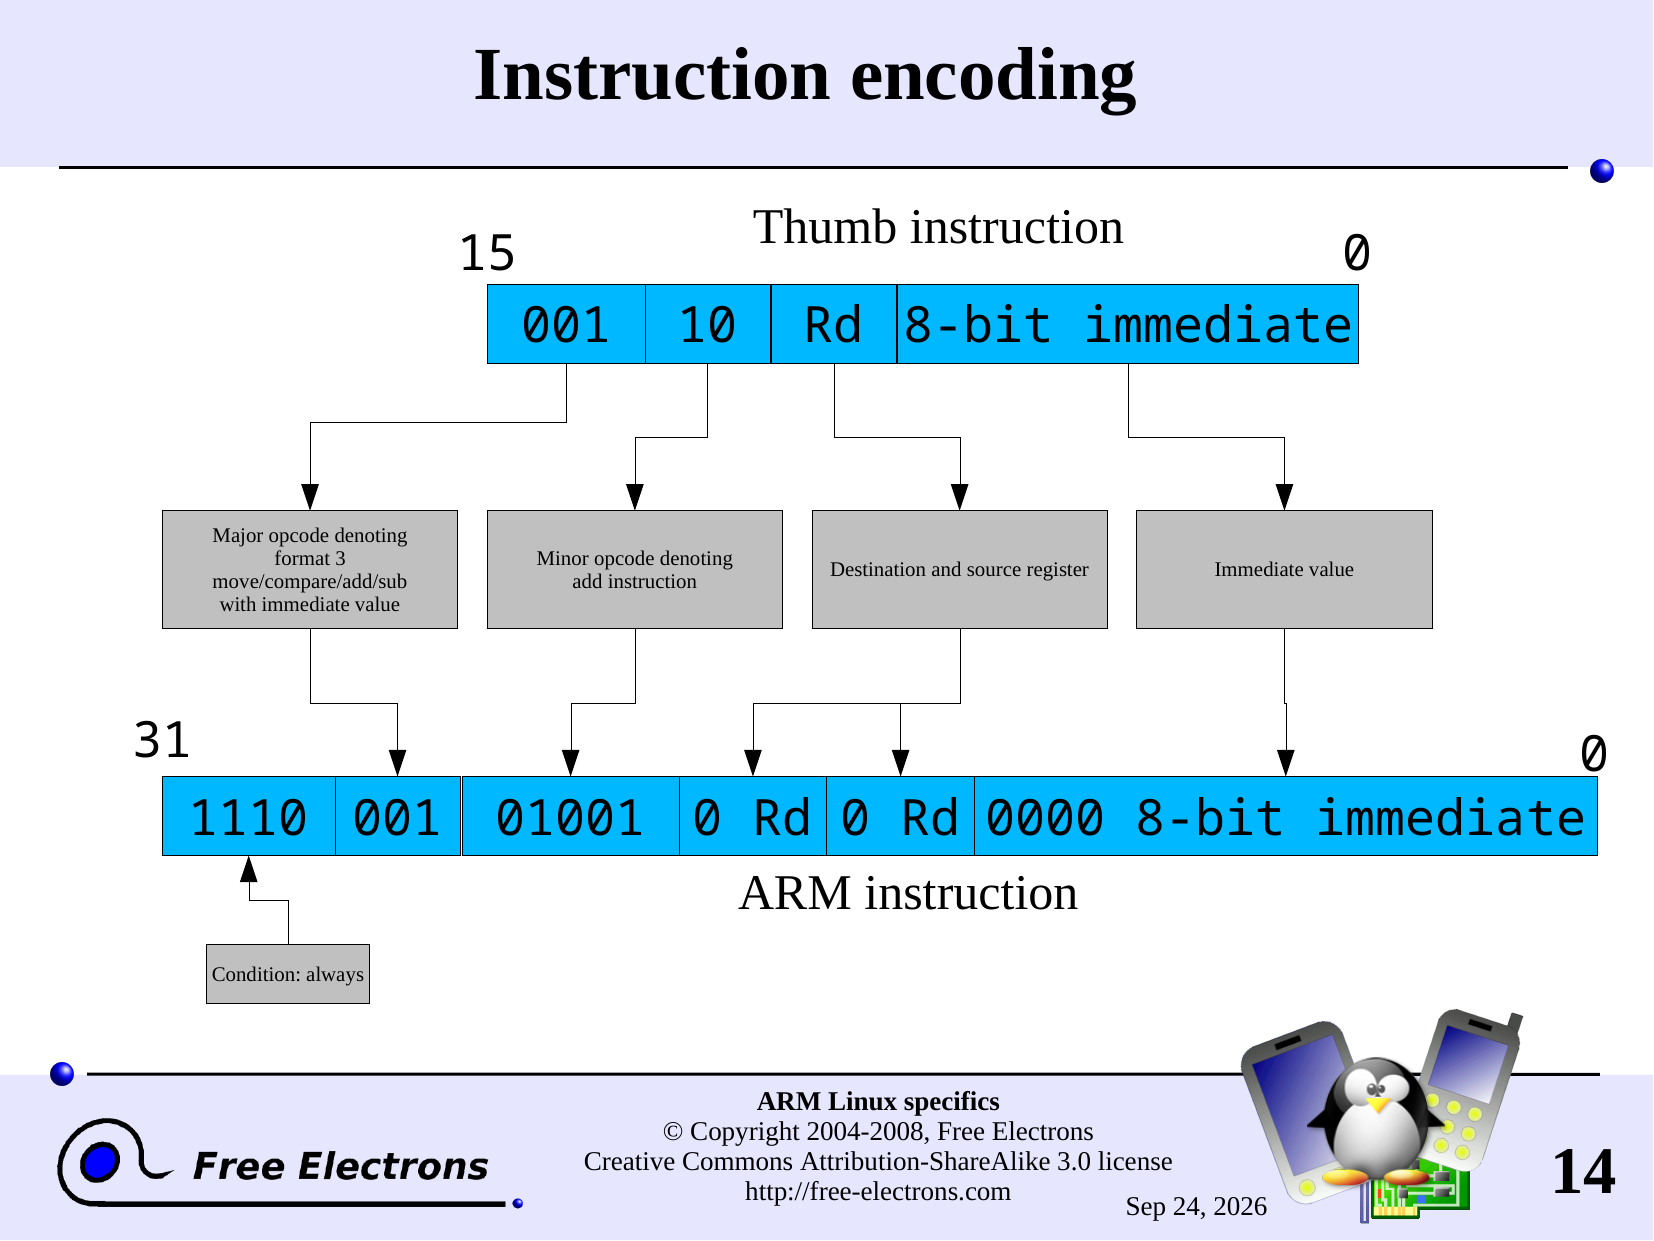

# Instruction encoding
Thumb instruction
15
0
001
10
Rd
8-bit immediate
Major opcode denoting
format 3
move/compare/add/sub
with immediate value
Minor opcode denoting
add instruction
Destination and source register
Immediate value
31
0
1110
001
01001
0 Rd
0 Rd
0000 8-bit immediate
ARM instruction
Condition: always